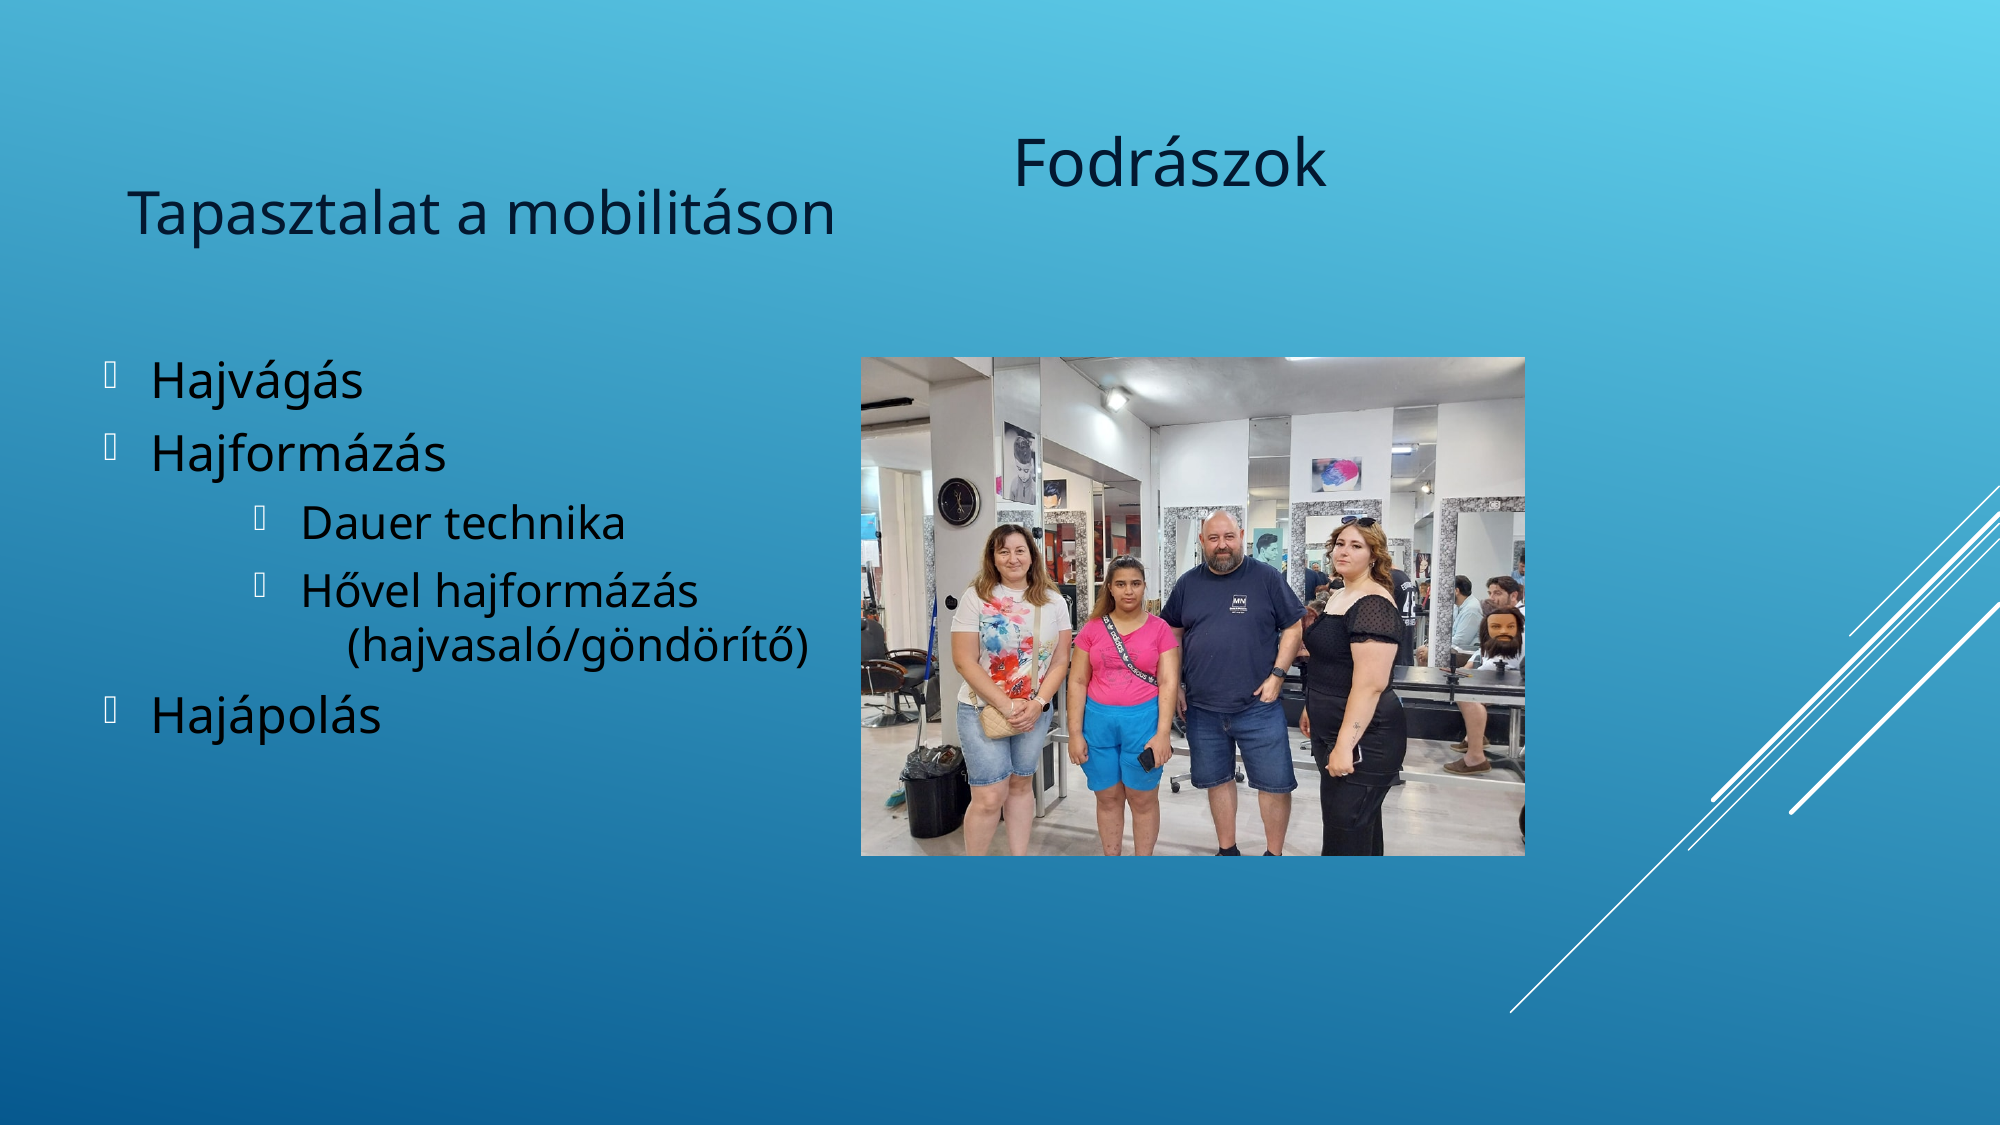

Fodrászok
# Tapasztalat a mobilitáson
Hajvágás
Hajformázás
Dauer technika
Hővel hajformázás (hajvasaló/göndörítő)
Hajápolás